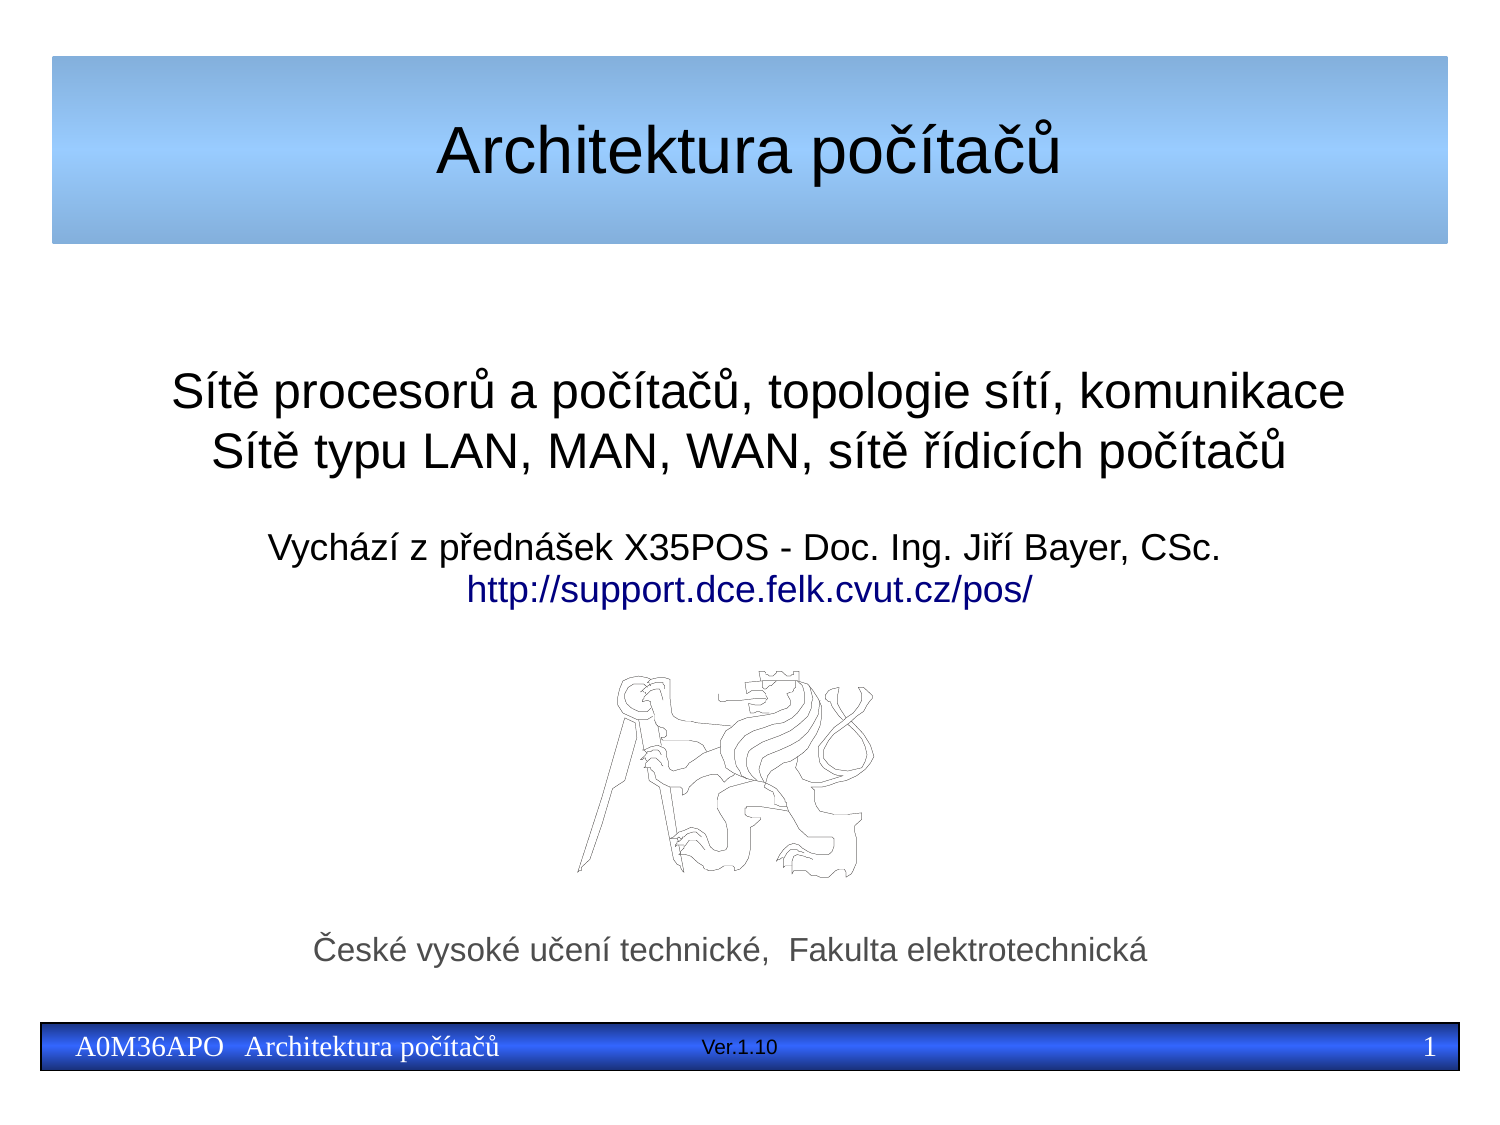

# Architektura počítačů
Sítě procesorů a počítačů, topologie sítí, komunikace Sítě typu LAN, MAN, WAN, sítě řídicích počítačů
Vychází z přednášek X35POS - Doc. Ing. Jiří Bayer, CSc.
http://support.dce.felk.cvut.cz/pos/
České vysoké učení technické, Fakulta elektrotechnická
A0M36APO Architektura počítačů
1
Ver.1.10